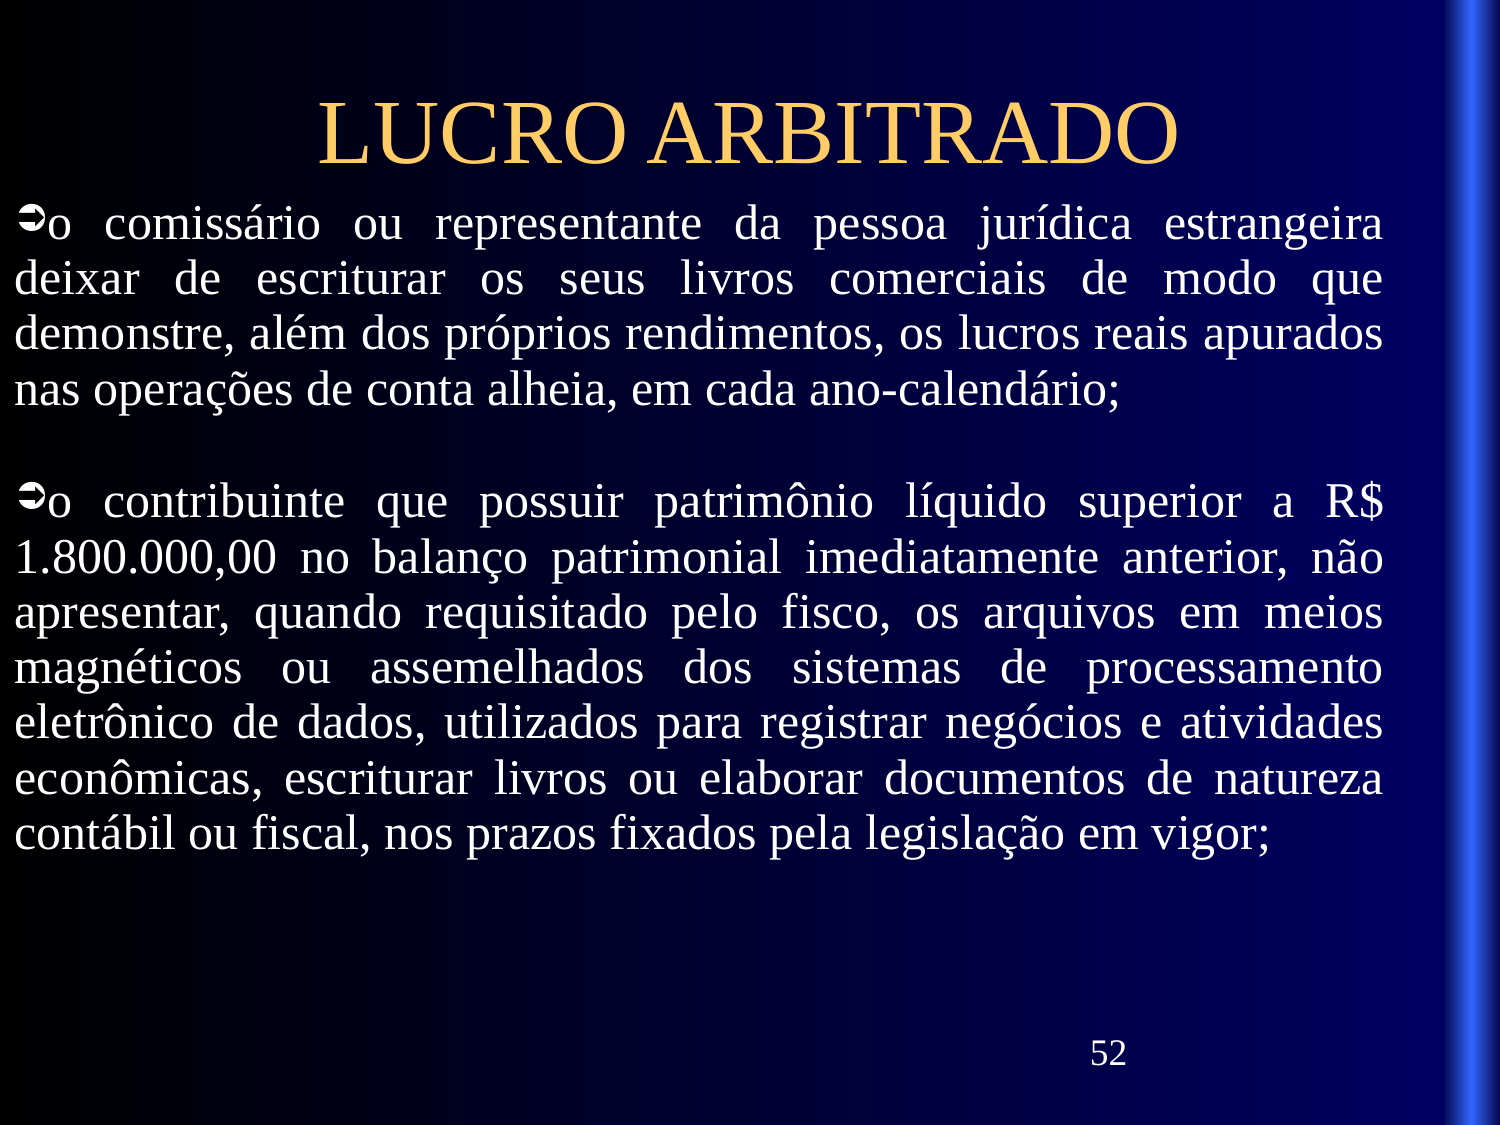

# LUCRO ARBITRADO
o comissário ou representante da pessoa jurídica estrangeira deixar de escriturar os seus livros comerciais de modo que demonstre, além dos próprios rendimentos, os lucros reais apurados nas operações de conta alheia, em cada ano-calendário;
o contribuinte que possuir patrimônio líquido superior a R$ 1.800.000,00 no balanço patrimonial imediatamente anterior, não apresentar, quando requisitado pelo fisco, os arquivos em meios magnéticos ou assemelhados dos sistemas de processamento eletrônico de dados, utilizados para registrar negócios e atividades econômicas, escriturar livros ou elaborar documentos de natureza contábil ou fiscal, nos prazos fixados pela legislação em vigor;